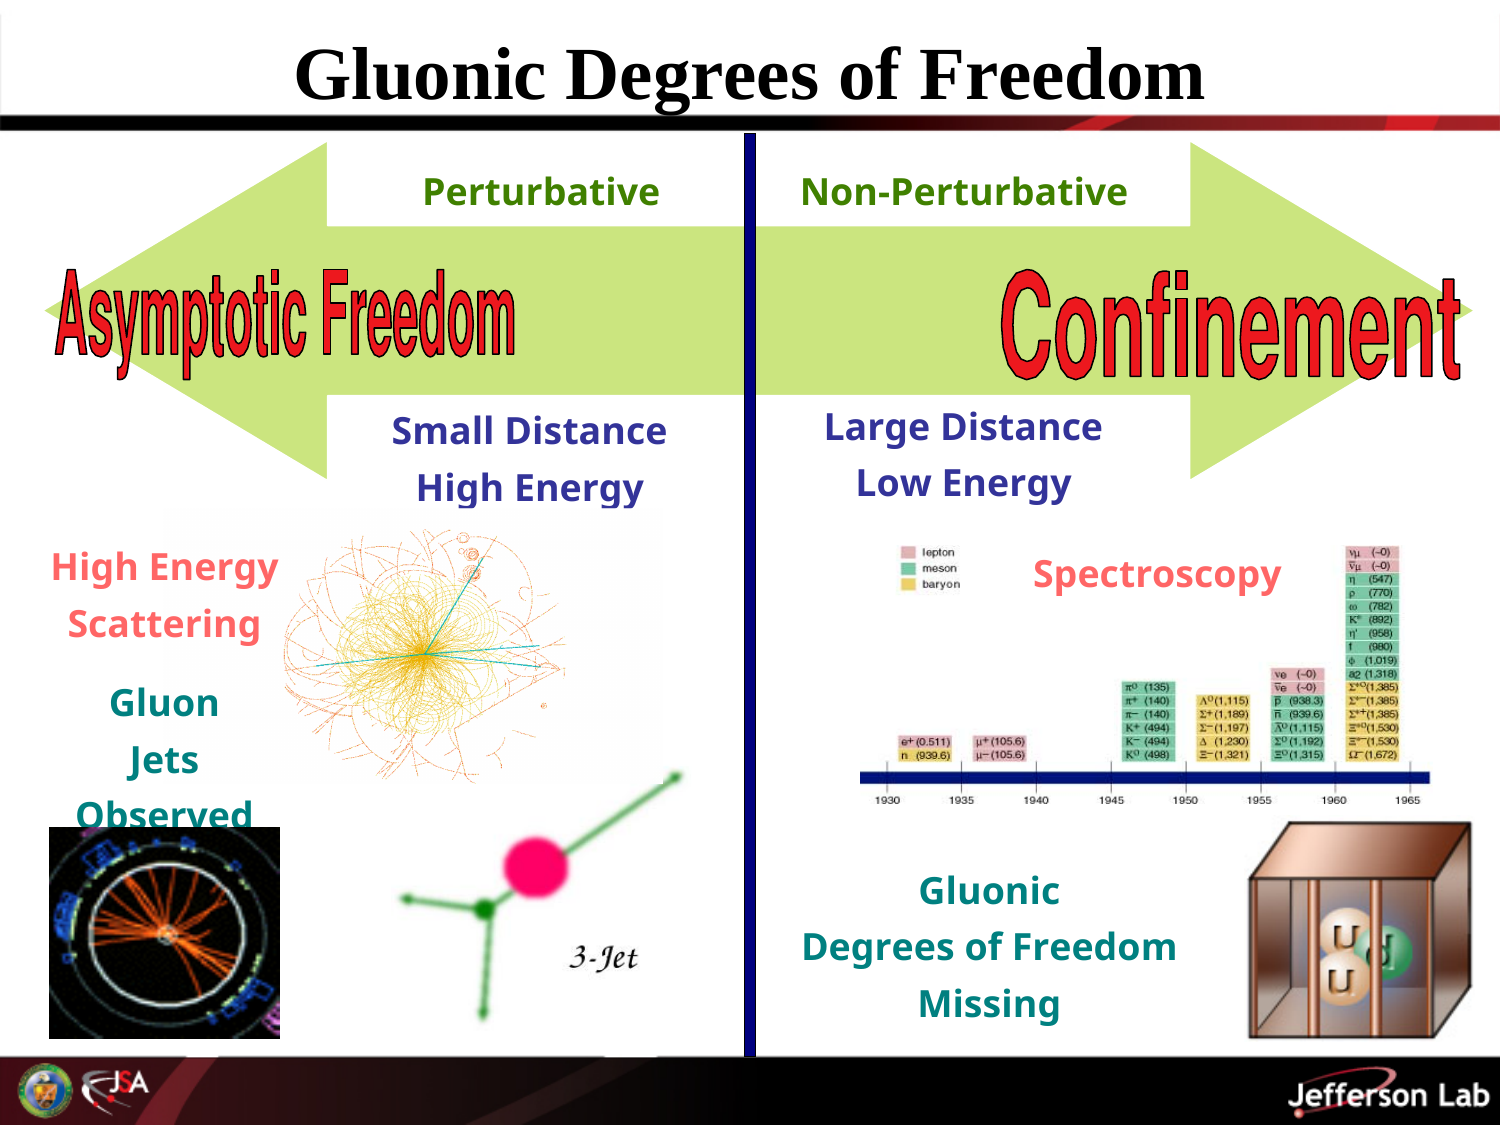

# Gluonic Degrees of Freedom
Perturbative
Non-Perturbative
Large Distance
Low Energy
Small Distance
High Energy
High Energy
Scattering
Spectroscopy
Gluonic
Degrees of Freedom
Missing
Gluon
Jets
Observed